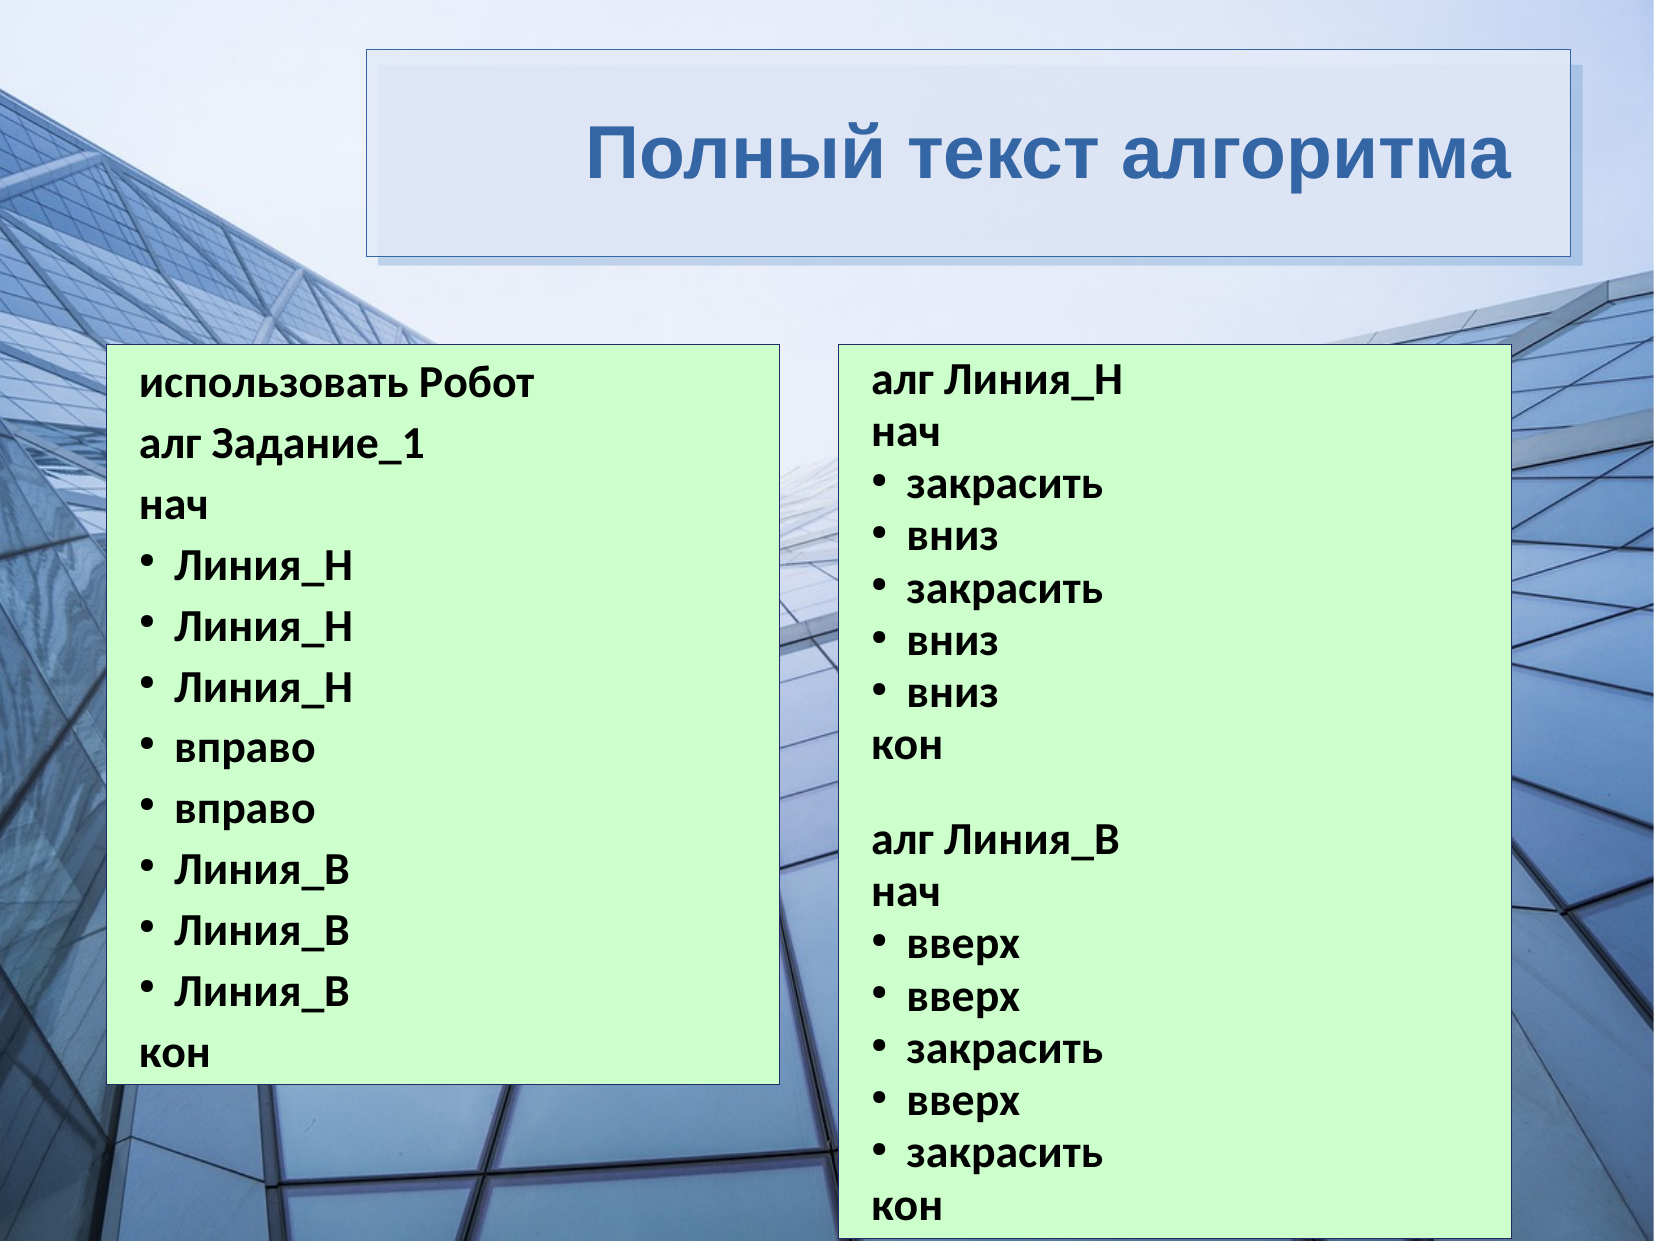

# Полный текст алгоритма
использовать Робот
алг Задание_1
нач
Линия_Н
Линия_Н
Линия_Н
вправо
вправо
Линия_В
Линия_В
Линия_В
кон
алг Линия_Н
нач
закрасить
вниз
закрасить
вниз
вниз
кон
алг Линия_В
нач
вверх
вверх
закрасить
вверх
закрасить
кон